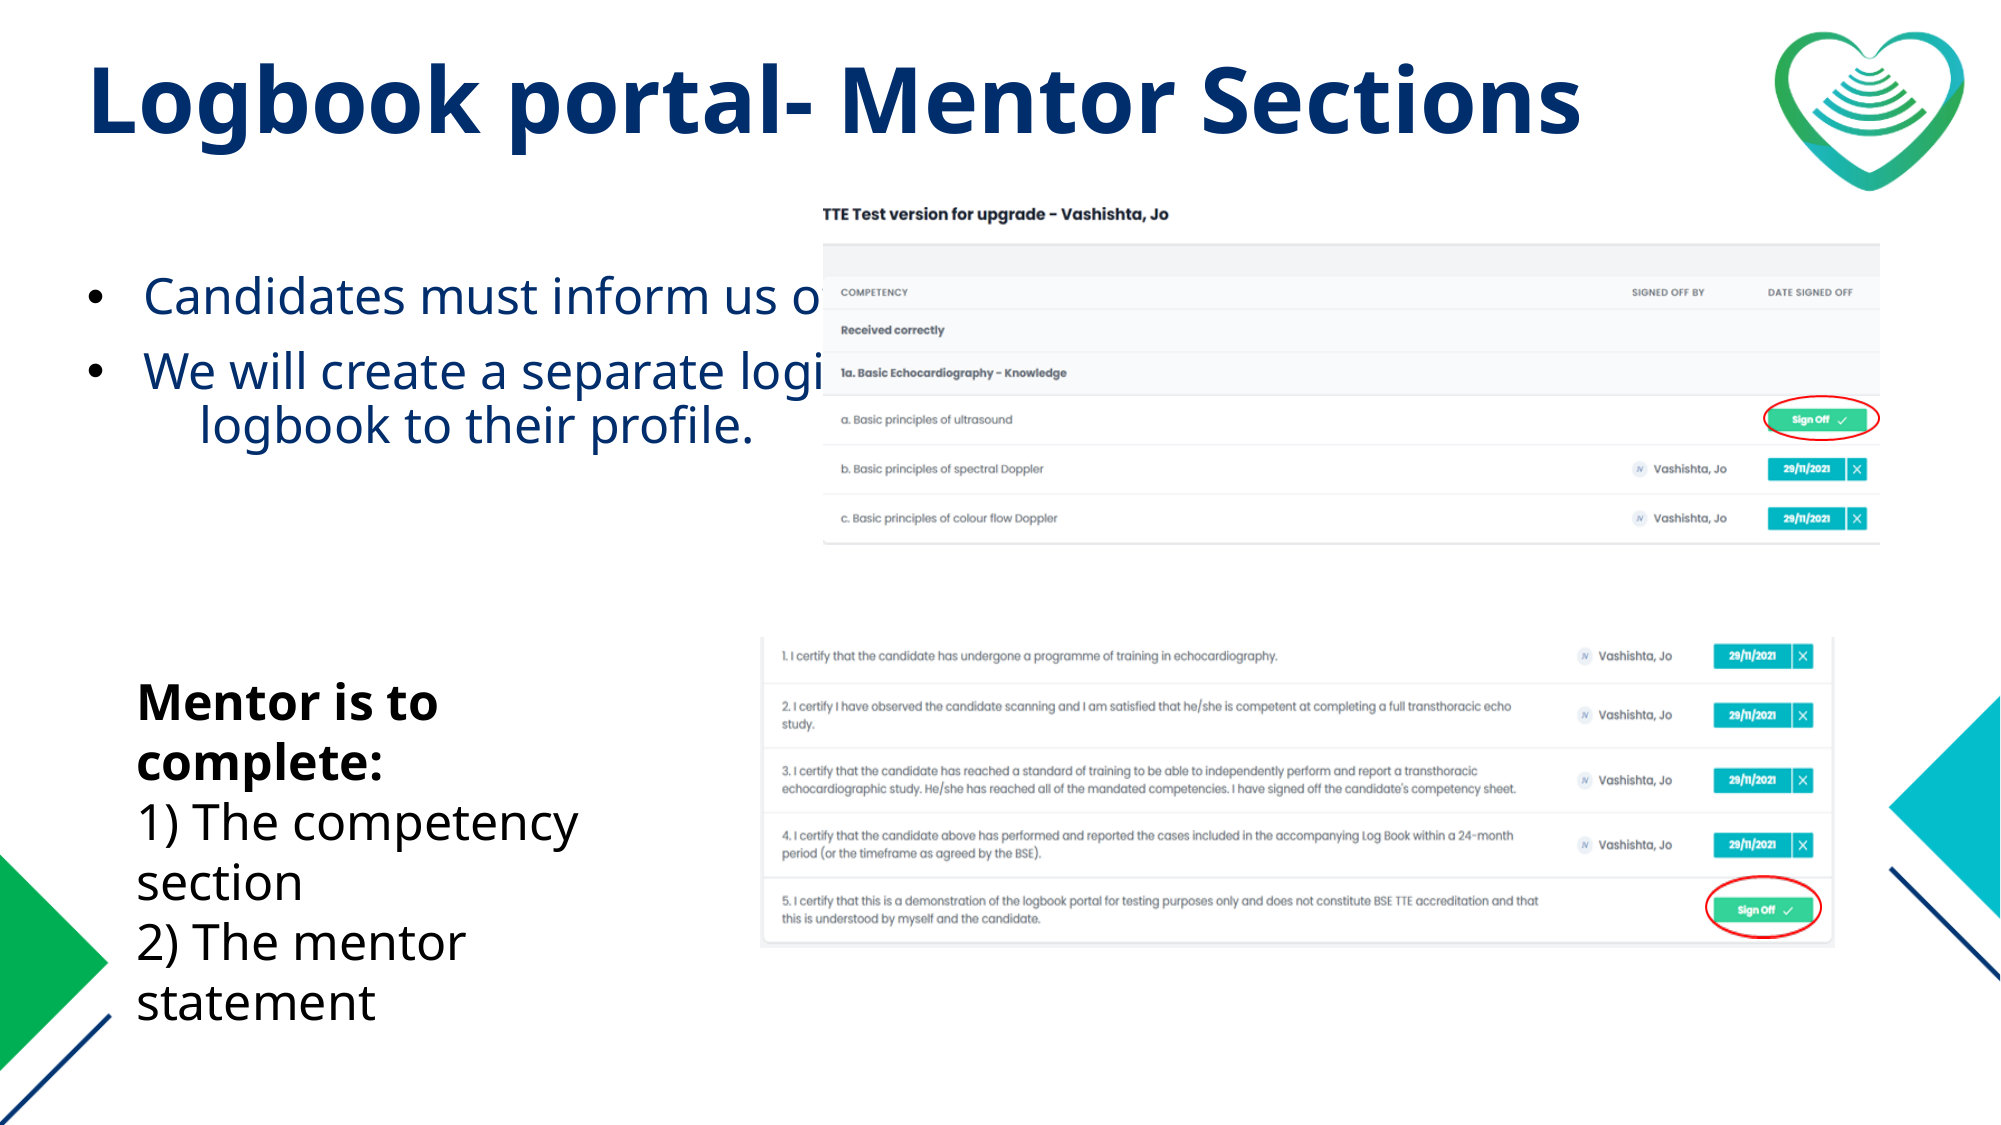

# Logbook portal- Mentor Sections
Candidates must inform us of their mentor.
We will create a separate login for them and assign your logbook to their profile.
Mentor is to complete:
1) The competency section
2) The mentor statement